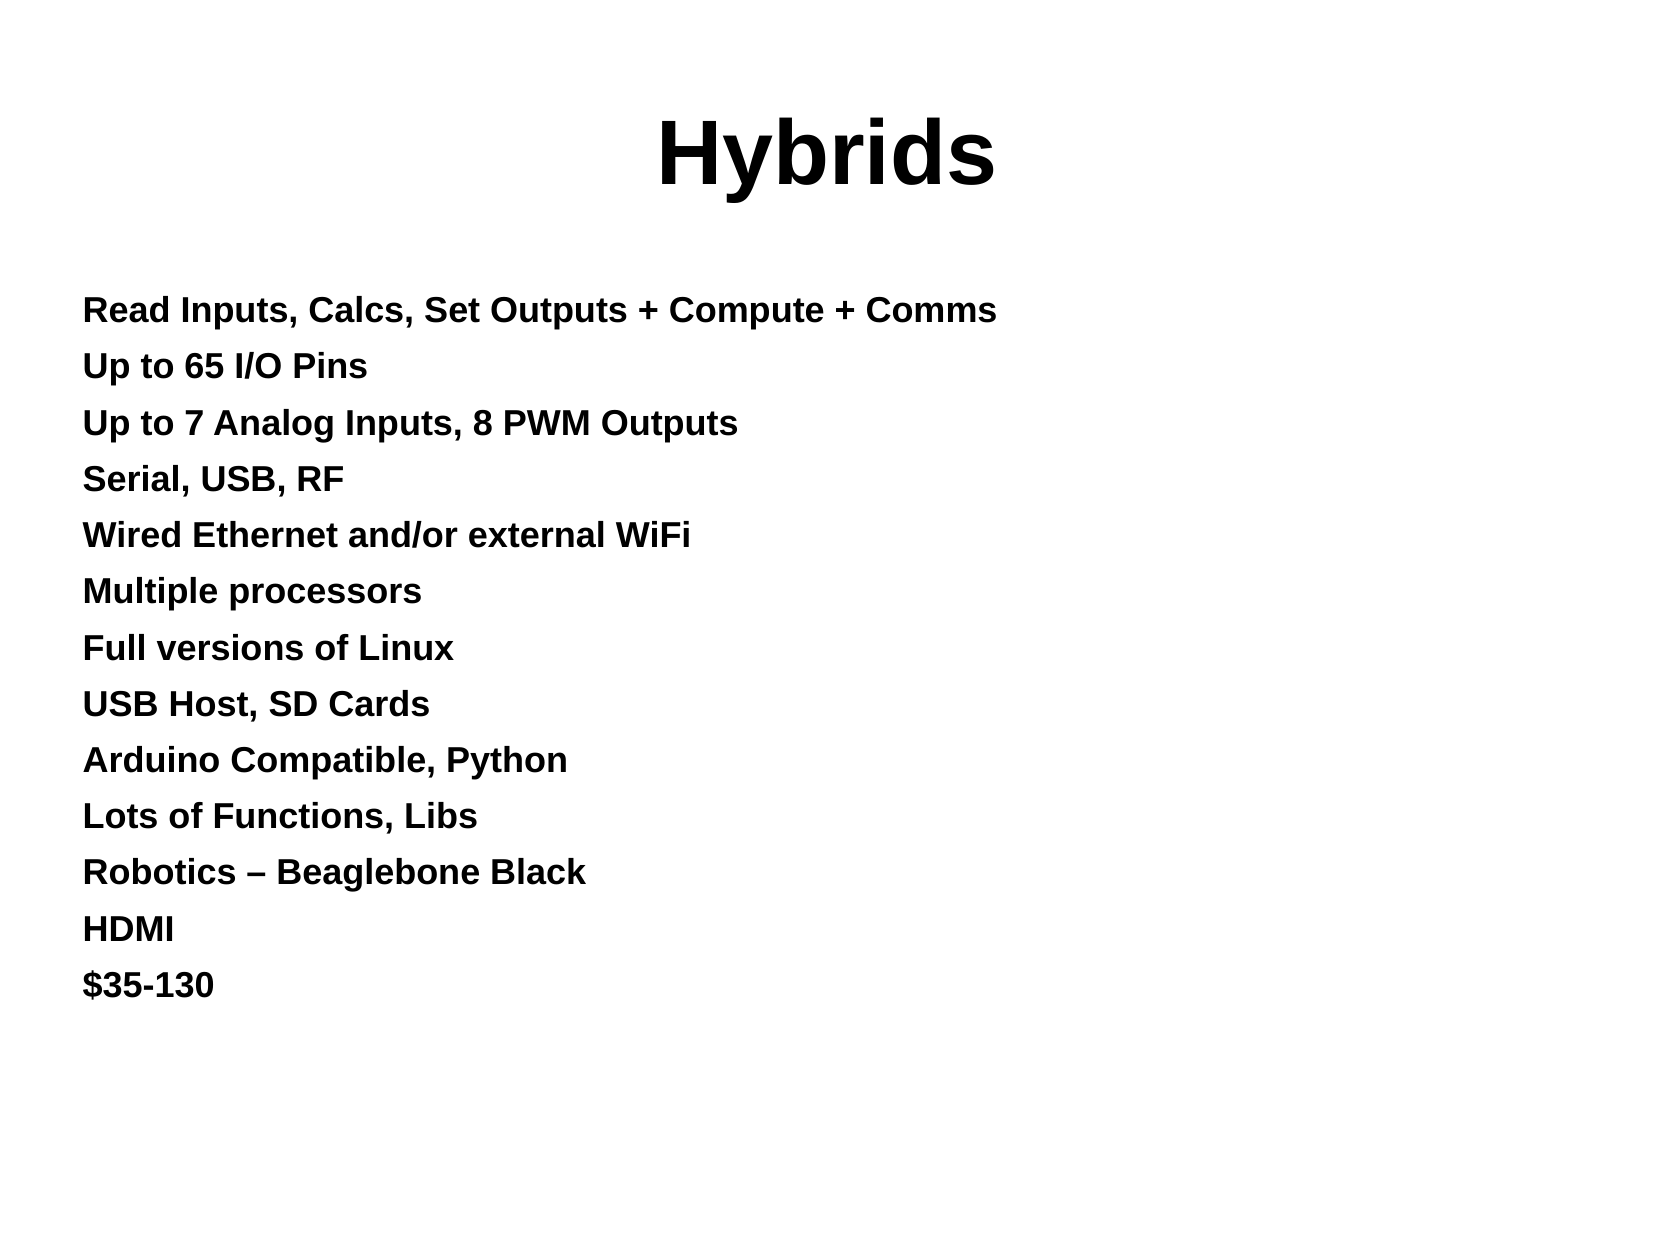

# Hybrids
Read Inputs, Calcs, Set Outputs + Compute + Comms
Up to 65 I/O Pins
Up to 7 Analog Inputs, 8 PWM Outputs
Serial, USB, RF
Wired Ethernet and/or external WiFi
Multiple processors
Full versions of Linux
USB Host, SD Cards
Arduino Compatible, Python
Lots of Functions, Libs
Robotics – Beaglebone Black
HDMI
$35-130